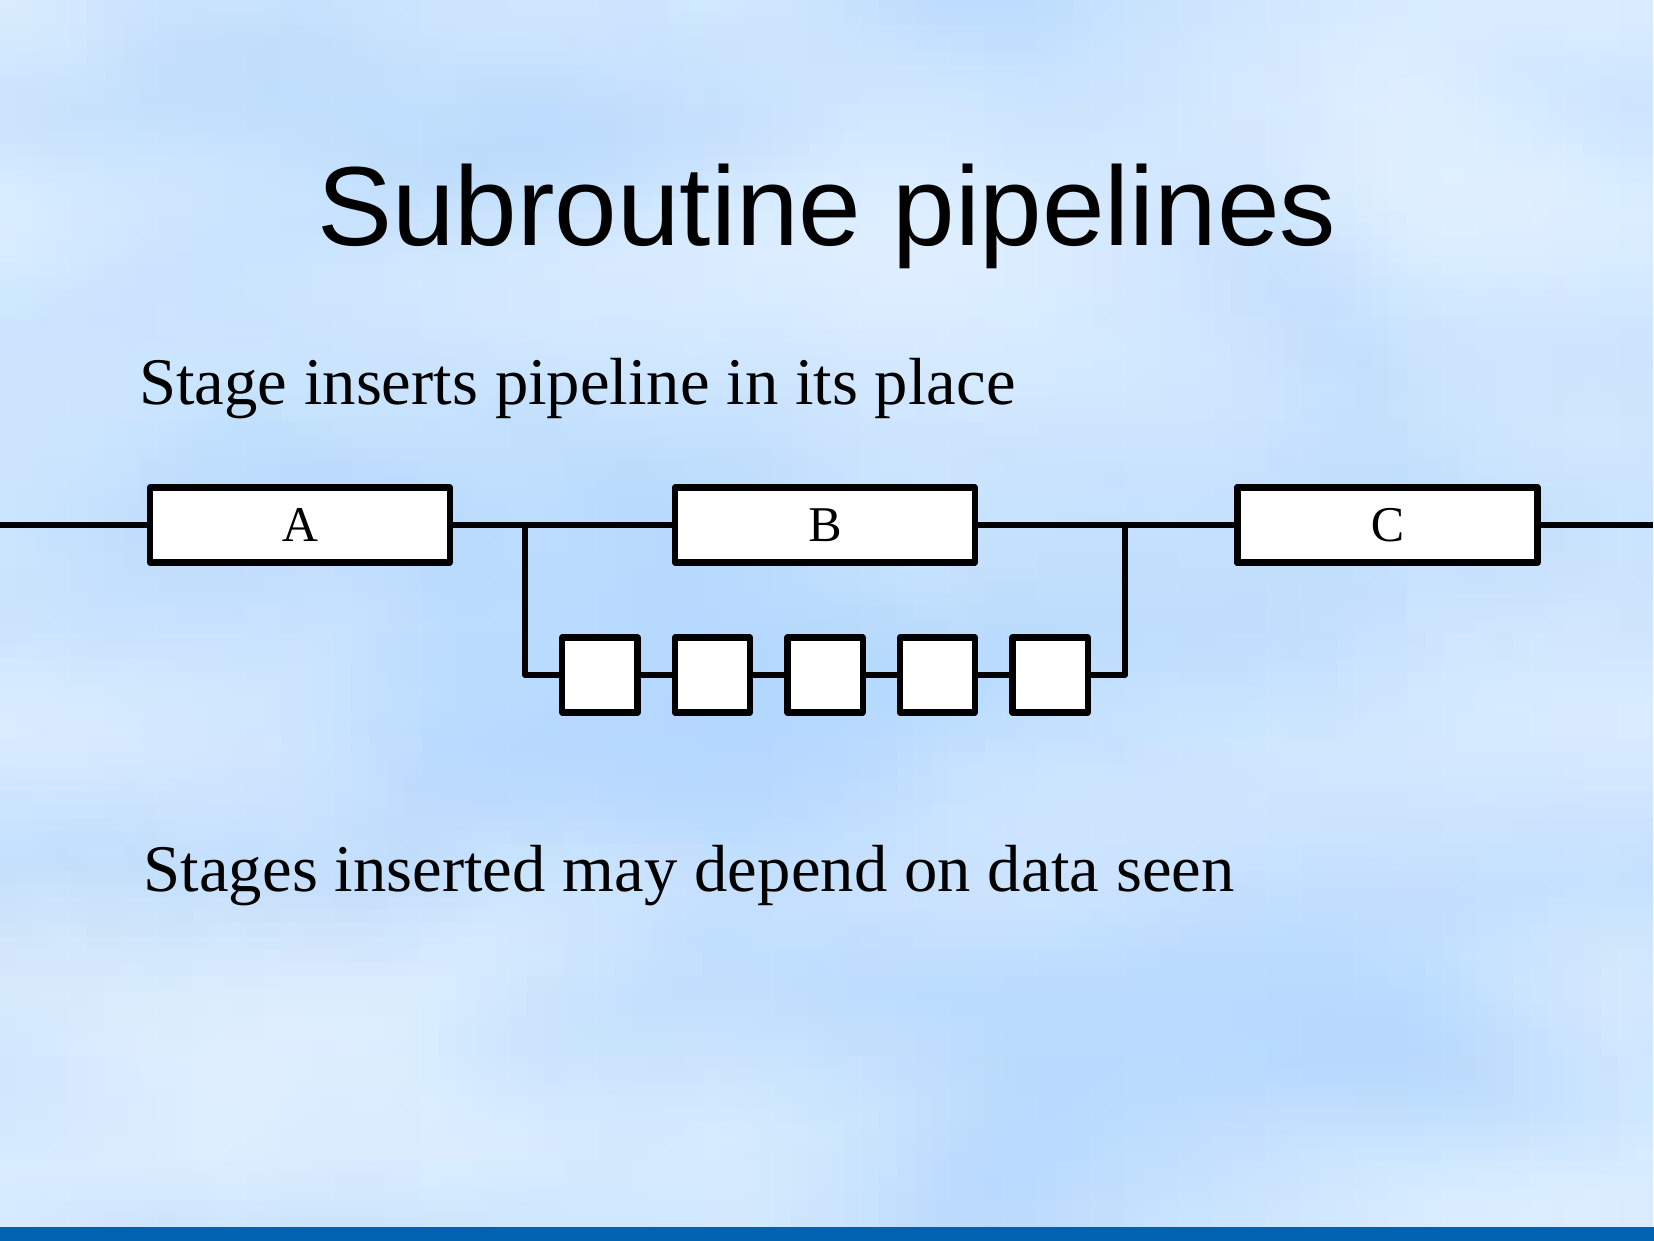

# Subroutine pipelines
Stage inserts pipeline in its place
A
B
C
C
Stages inserted may depend on data seen